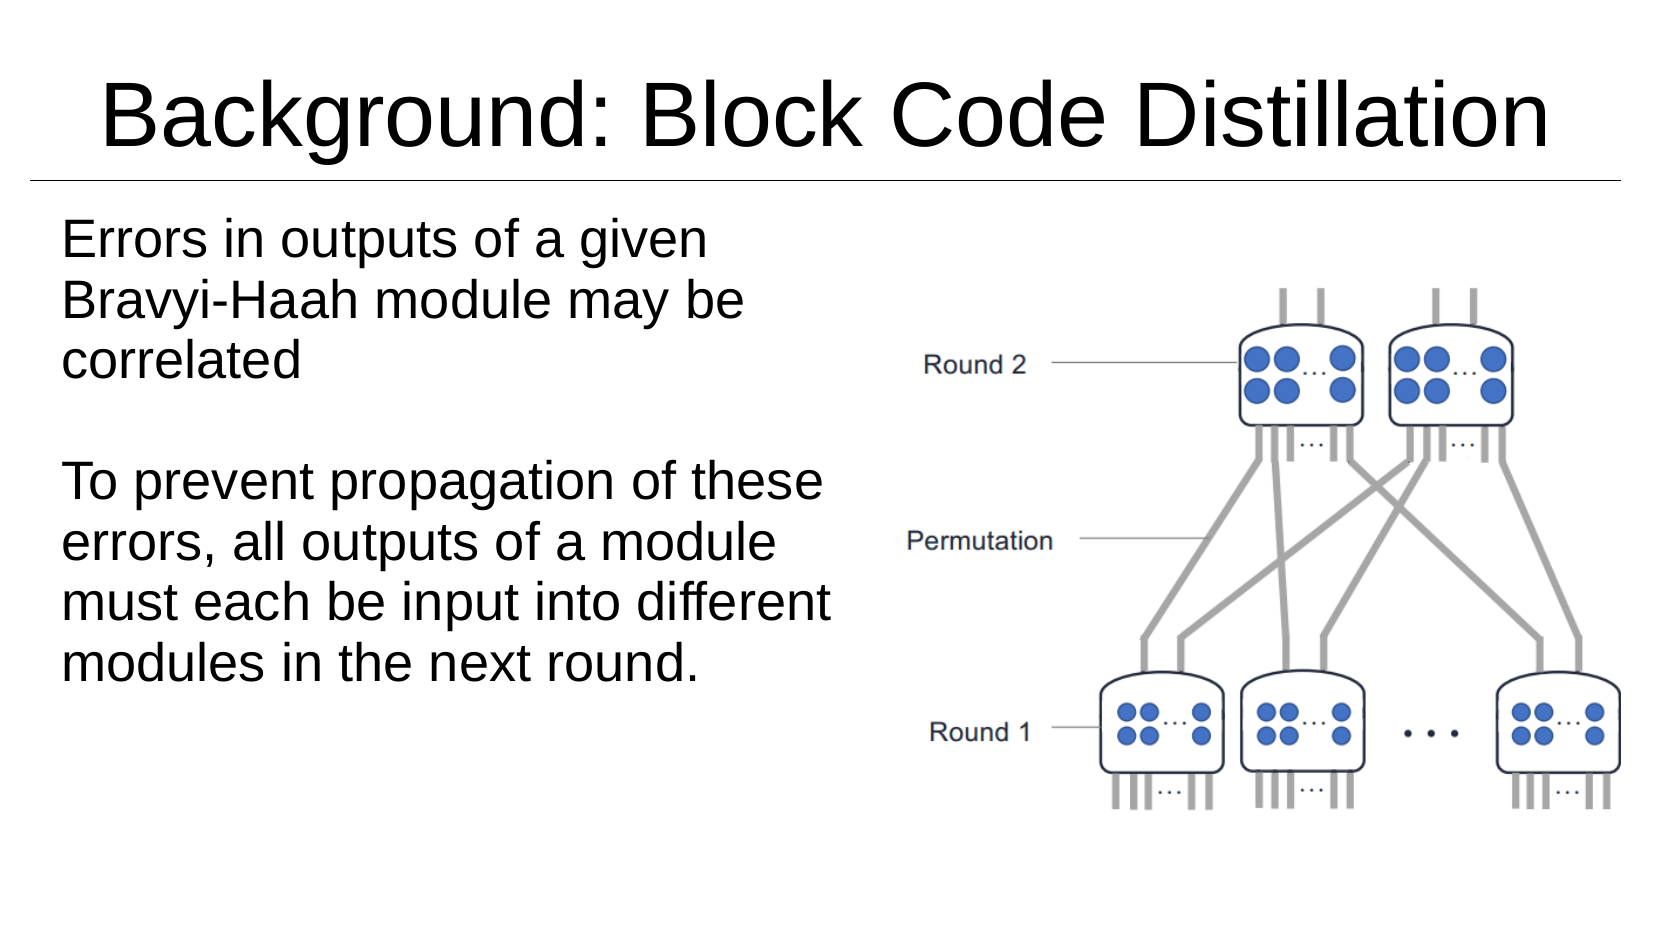

# Background: Block Code Distillation
Errors in outputs of a given Bravyi-Haah module may be correlated
To prevent propagation of these errors, all outputs of a module must each be input into different modules in the next round.